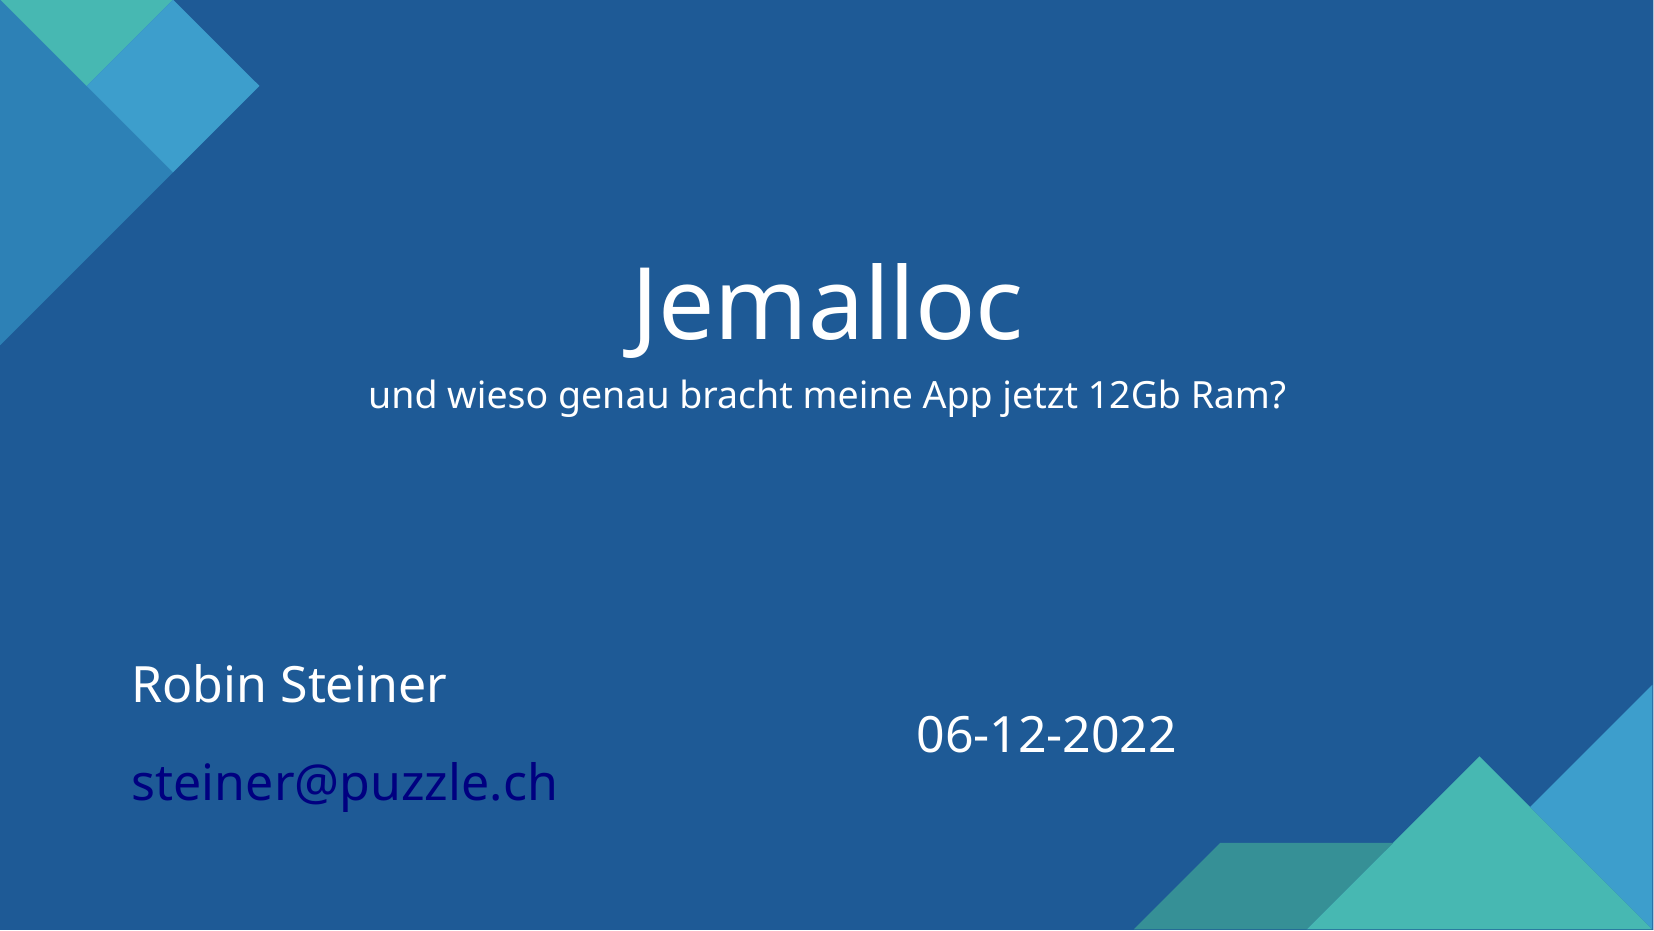

# Jemalloc und wieso genau bracht meine App jetzt 12Gb Ram?
Robin Steiner
steiner@puzzle.ch
06-12-2022